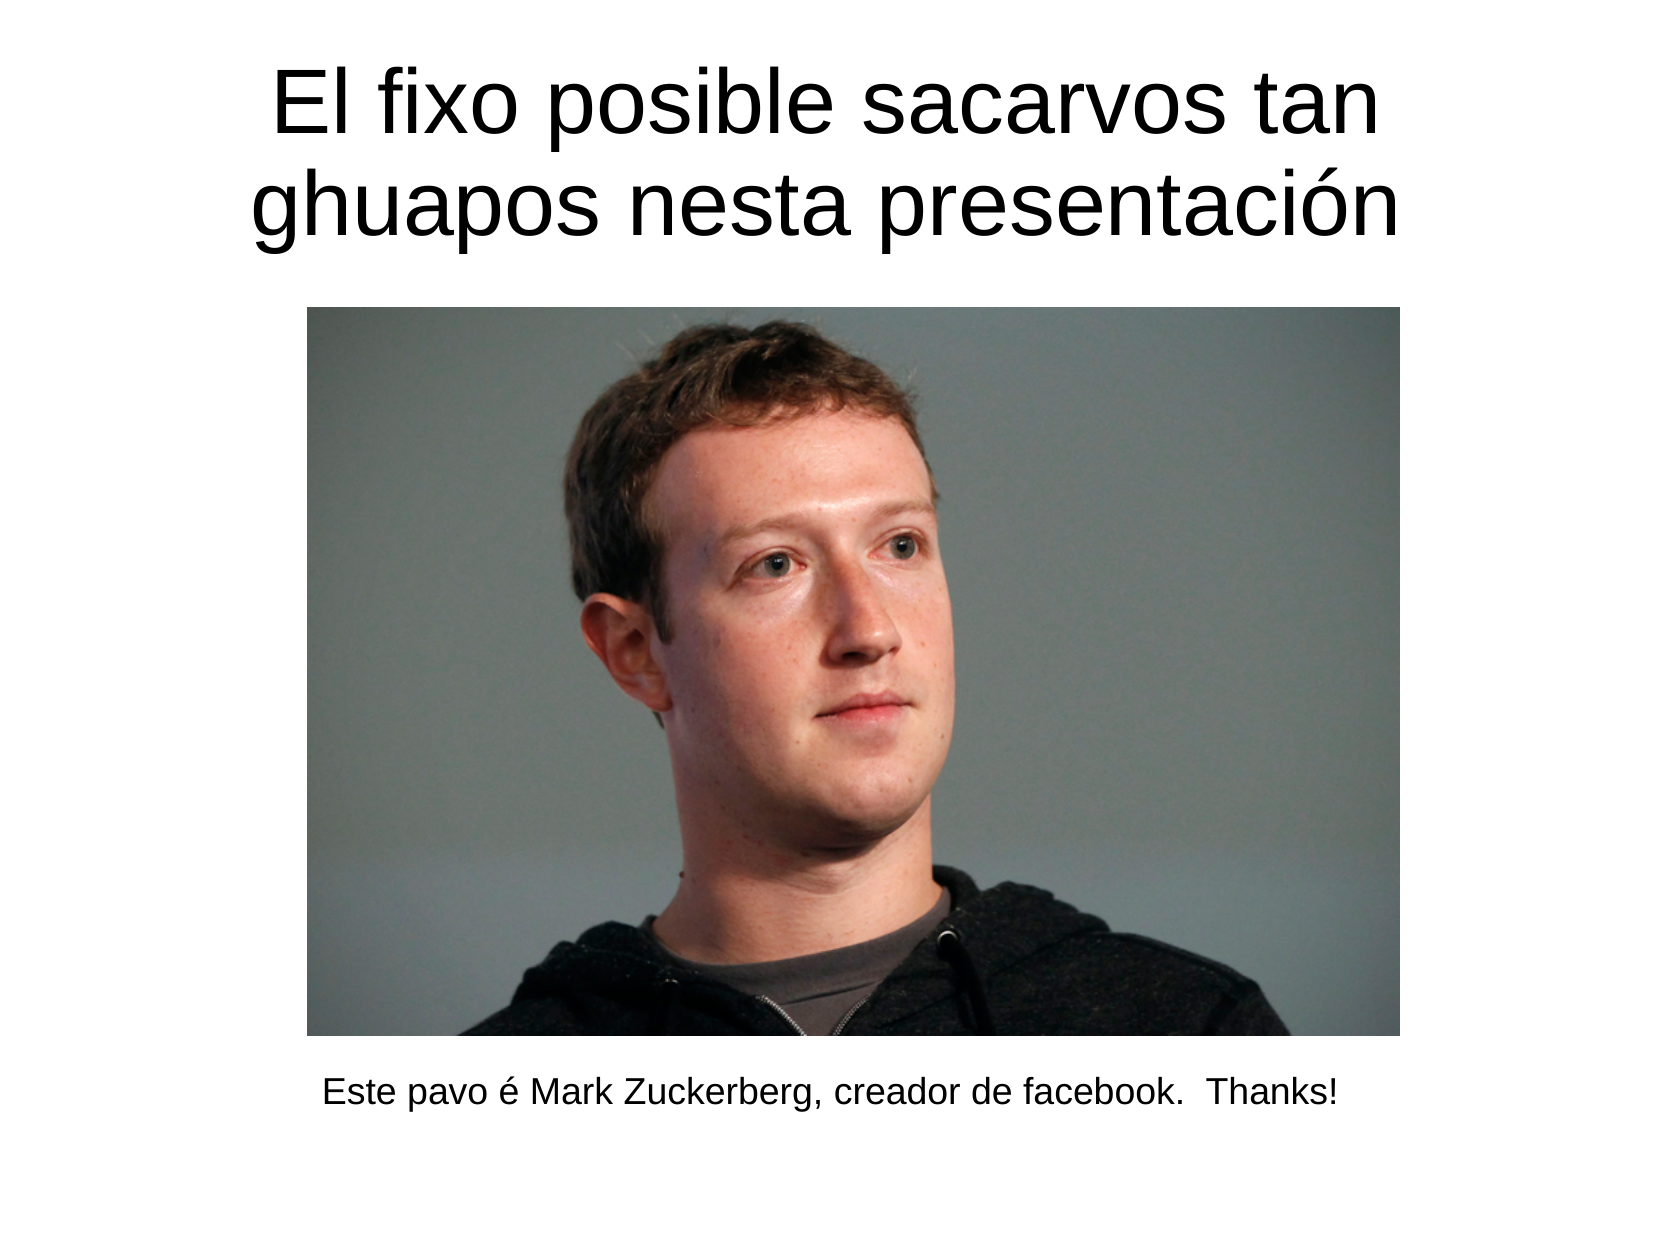

# El fixo posible sacarvos tan ghuapos nesta presentación
Este pavo é Mark Zuckerberg, creador de facebook. Thanks!